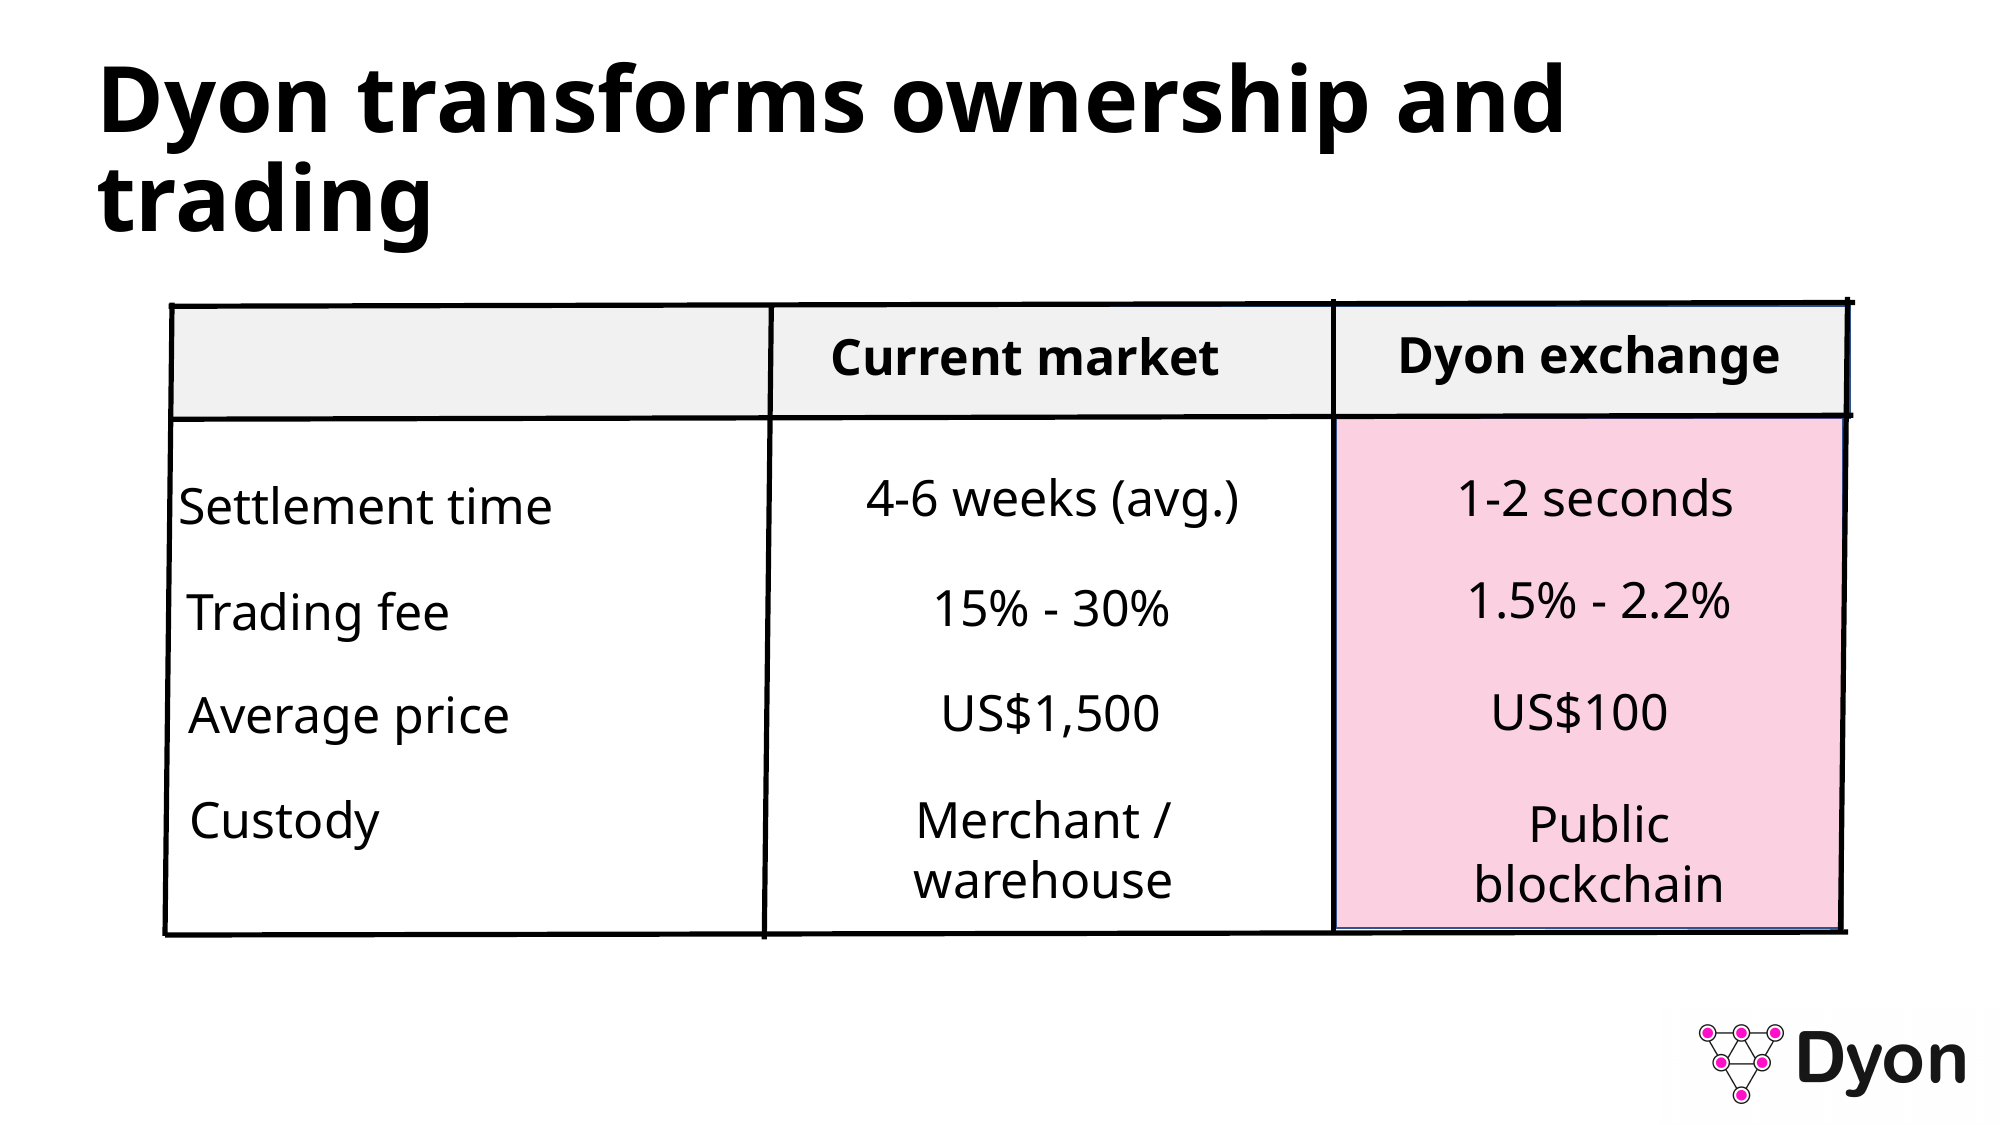

# Dyon transforms ownership and trading
Dyon exchange
Current market
4-6 weeks (avg.)
1-2 seconds
Settlement time
1.5% - 2.2%
15% - 30%
Trading fee
US$100
US$1,500
Average price
Custody
Merchant / warehouse
Public blockchain